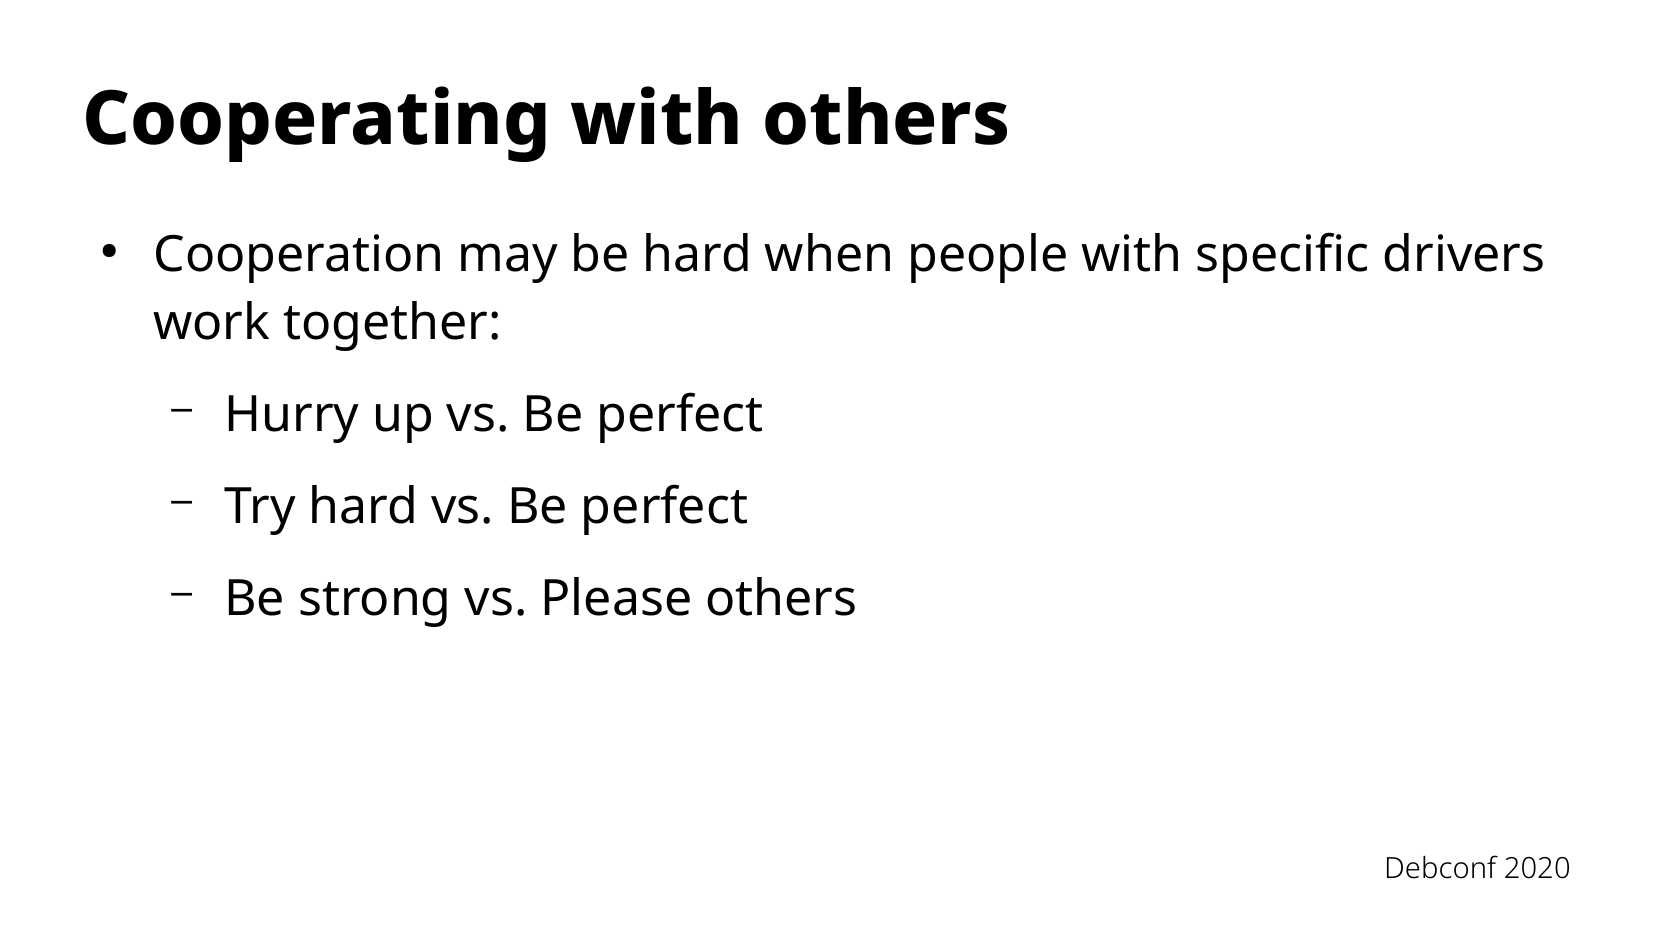

# Cooperating with others
Cooperation may be hard when people with specific drivers work together:
Hurry up vs. Be perfect
Try hard vs. Be perfect
Be strong vs. Please others
Debconf 2020